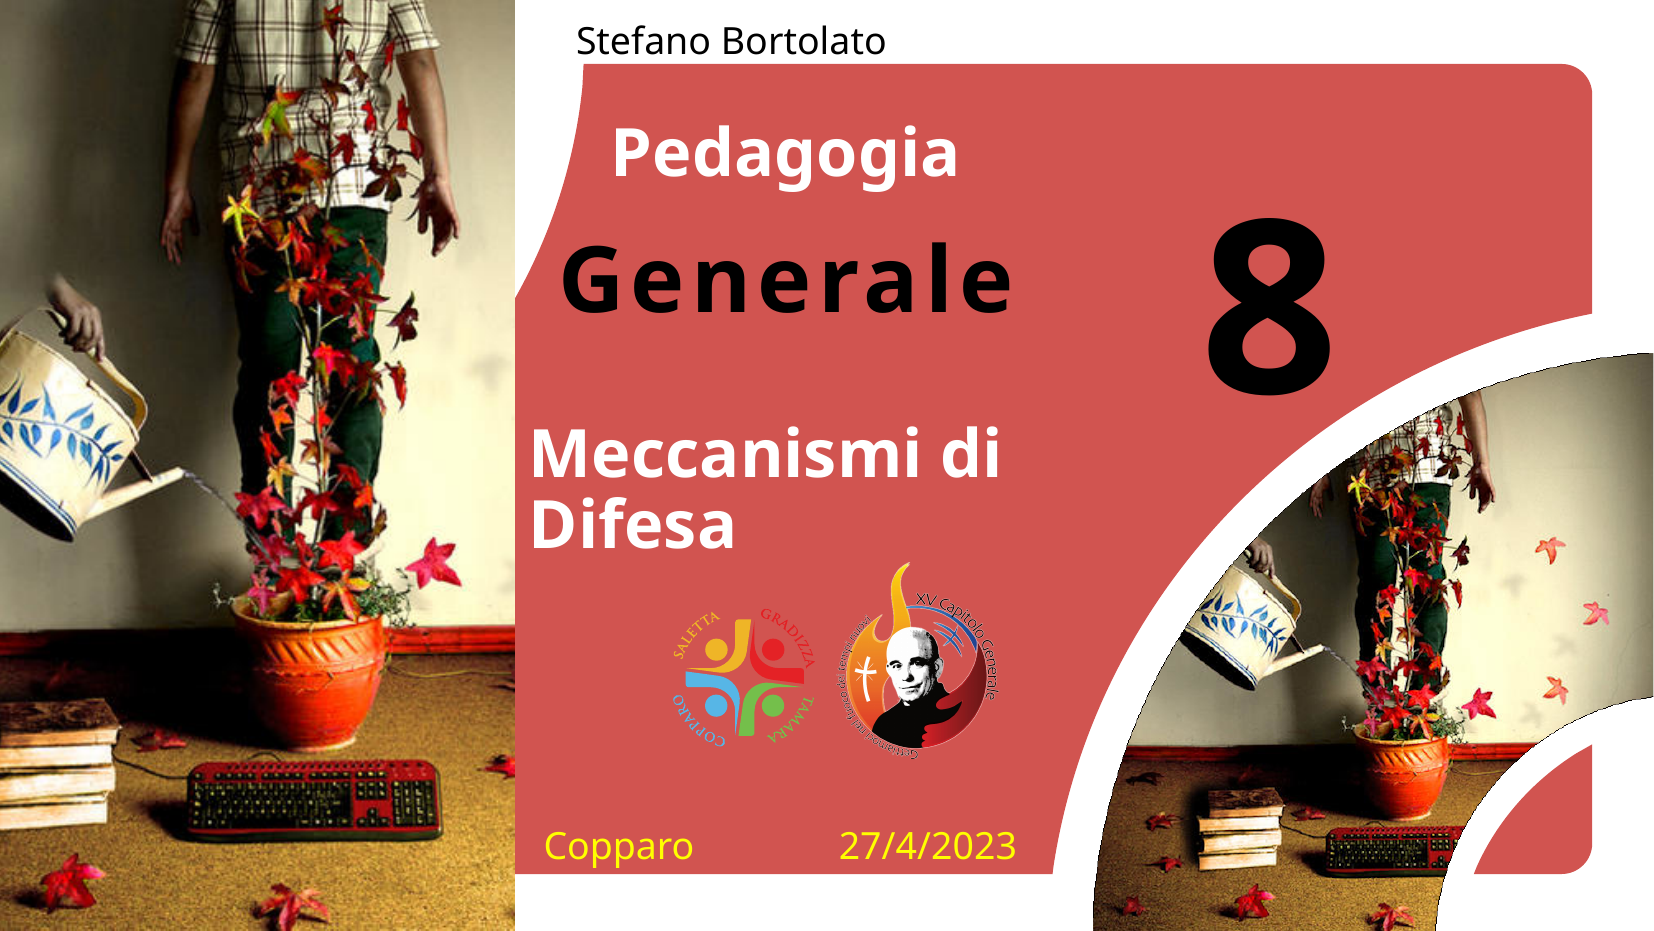

Stefano Bortolato
Pedagogia
Generale
8
Meccanismi di
Difesa
Copparo		27/4/2023